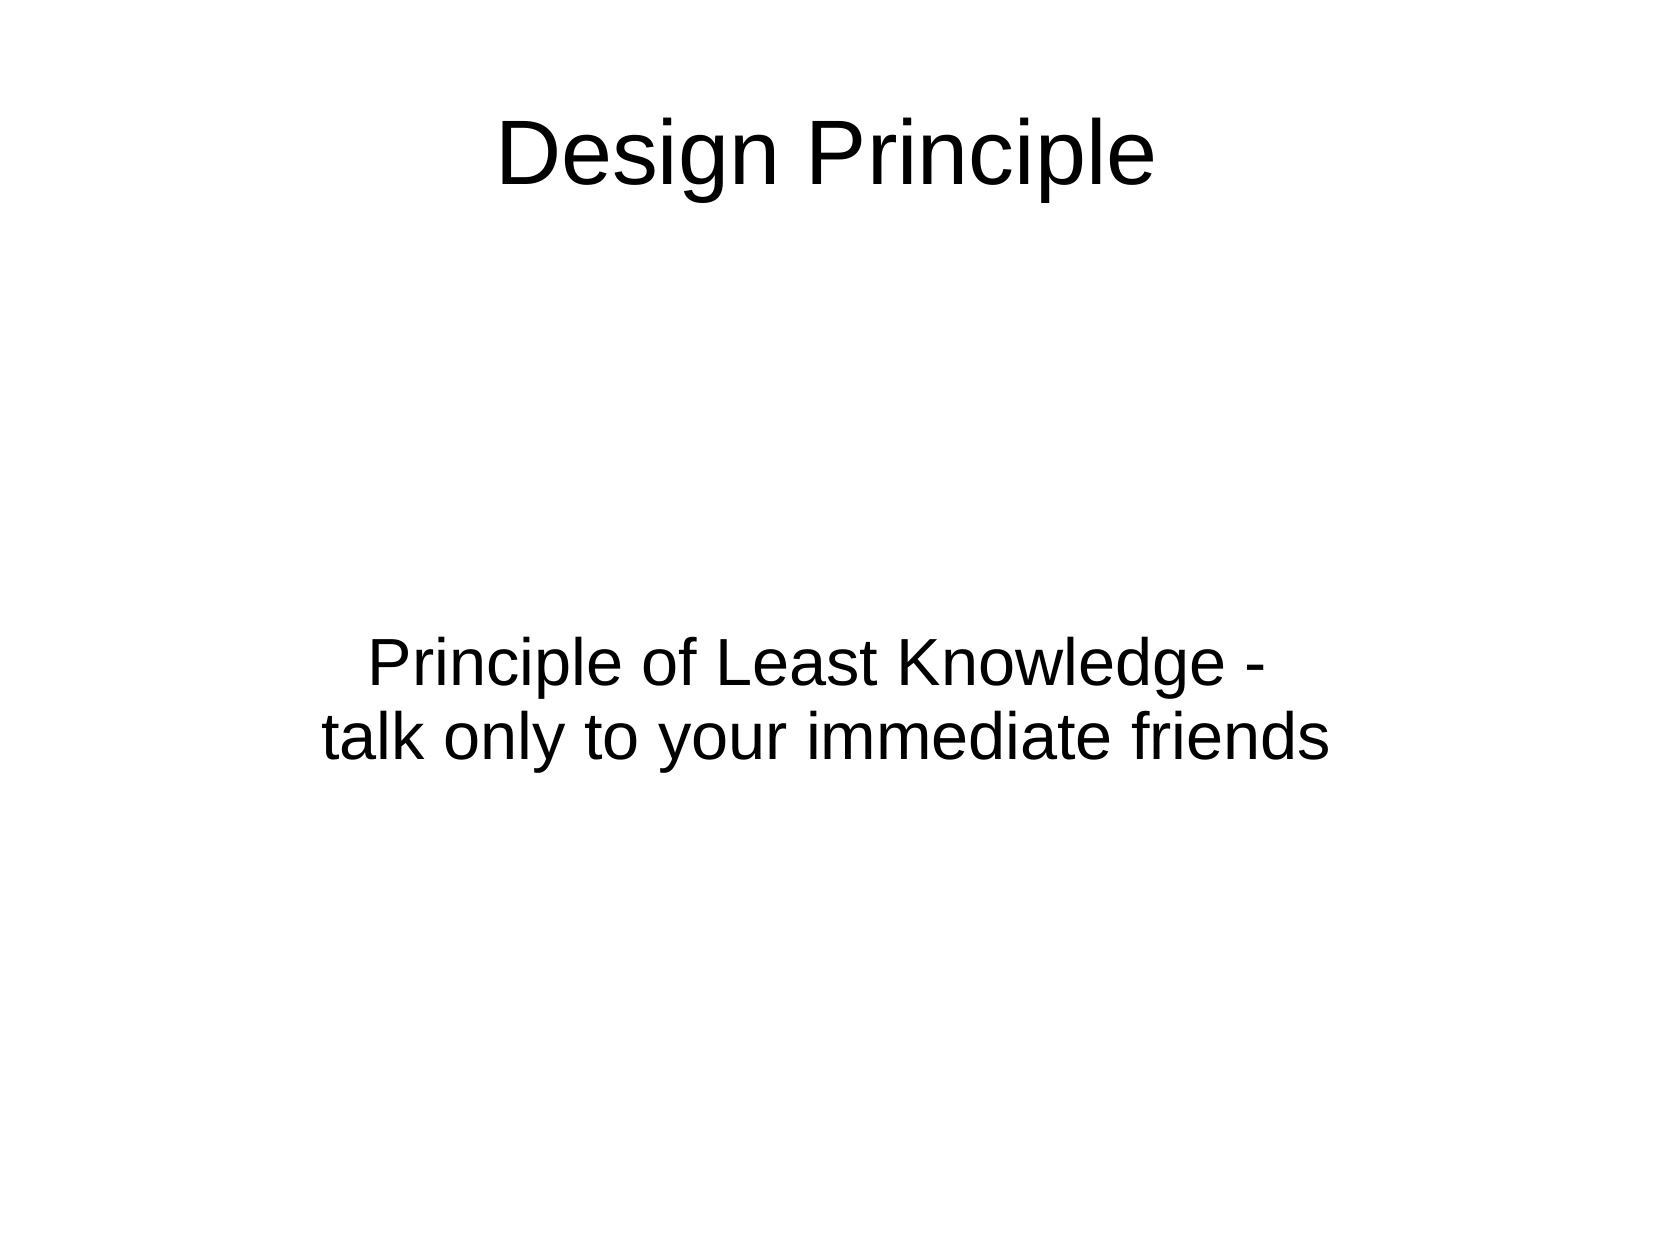

# Design Principle
Principle of Least Knowledge -
talk only to your immediate friends